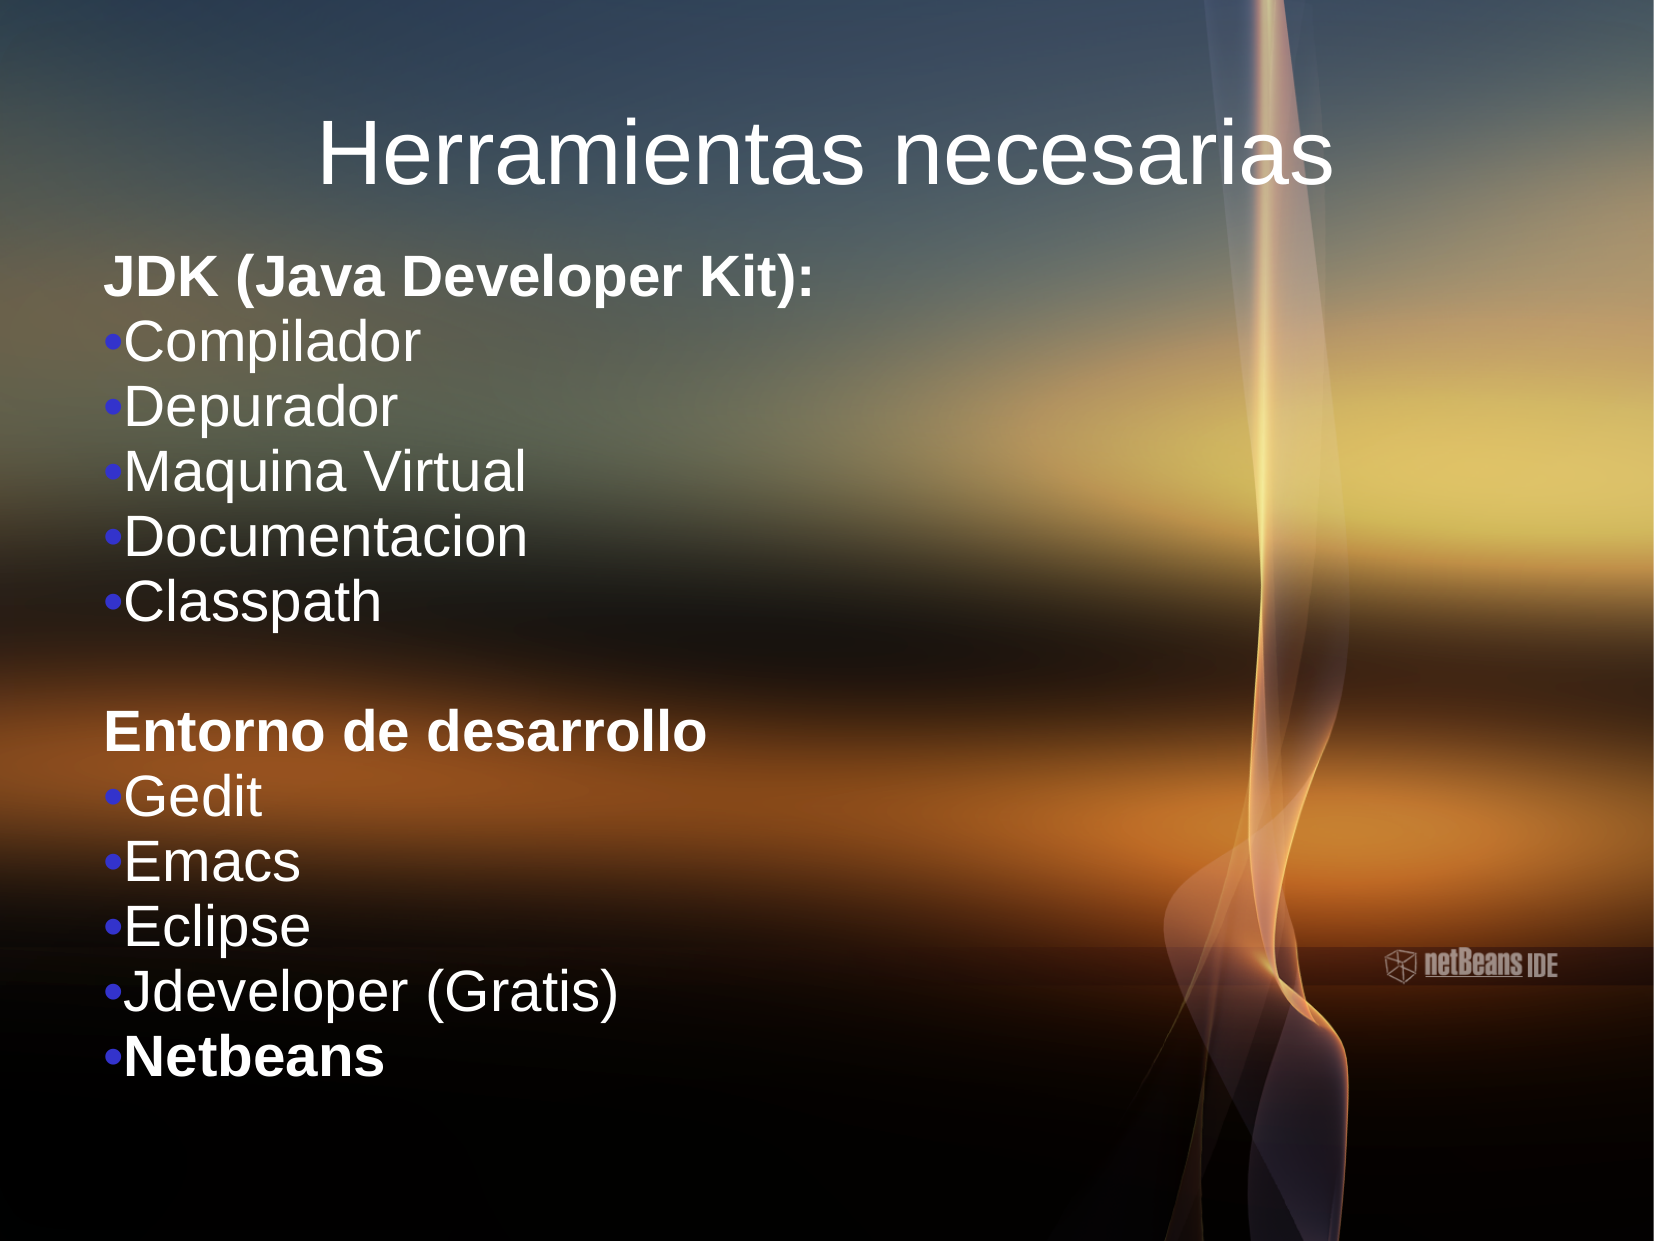

# Herramientas necesarias
JDK (Java Developer Kit):
Compilador
Depurador
Maquina Virtual
Documentacion
Classpath
Entorno de desarrollo
Gedit
Emacs
Eclipse
Jdeveloper (Gratis)
Netbeans